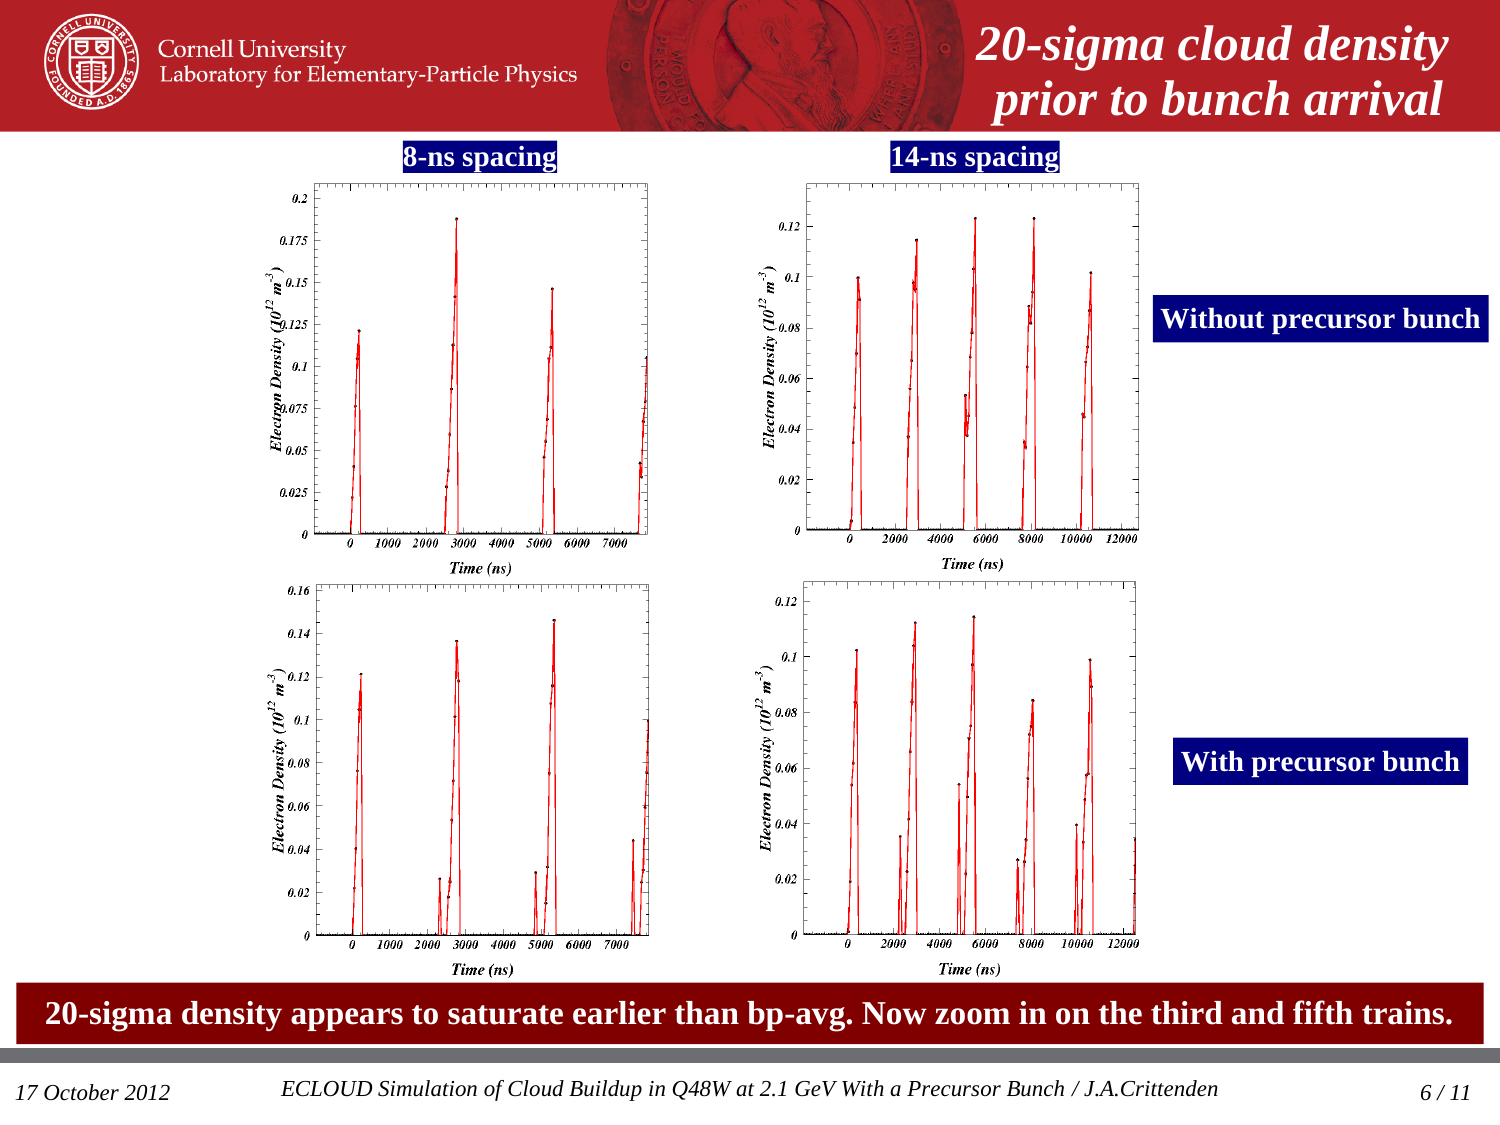

# 20-sigma cloud density prior to bunch arrival
8-ns spacing
14-ns spacing
Without precursor bunch
With precursor bunch
20-sigma density appears to saturate earlier than bp-avg. Now zoom in on the third and fifth trains.